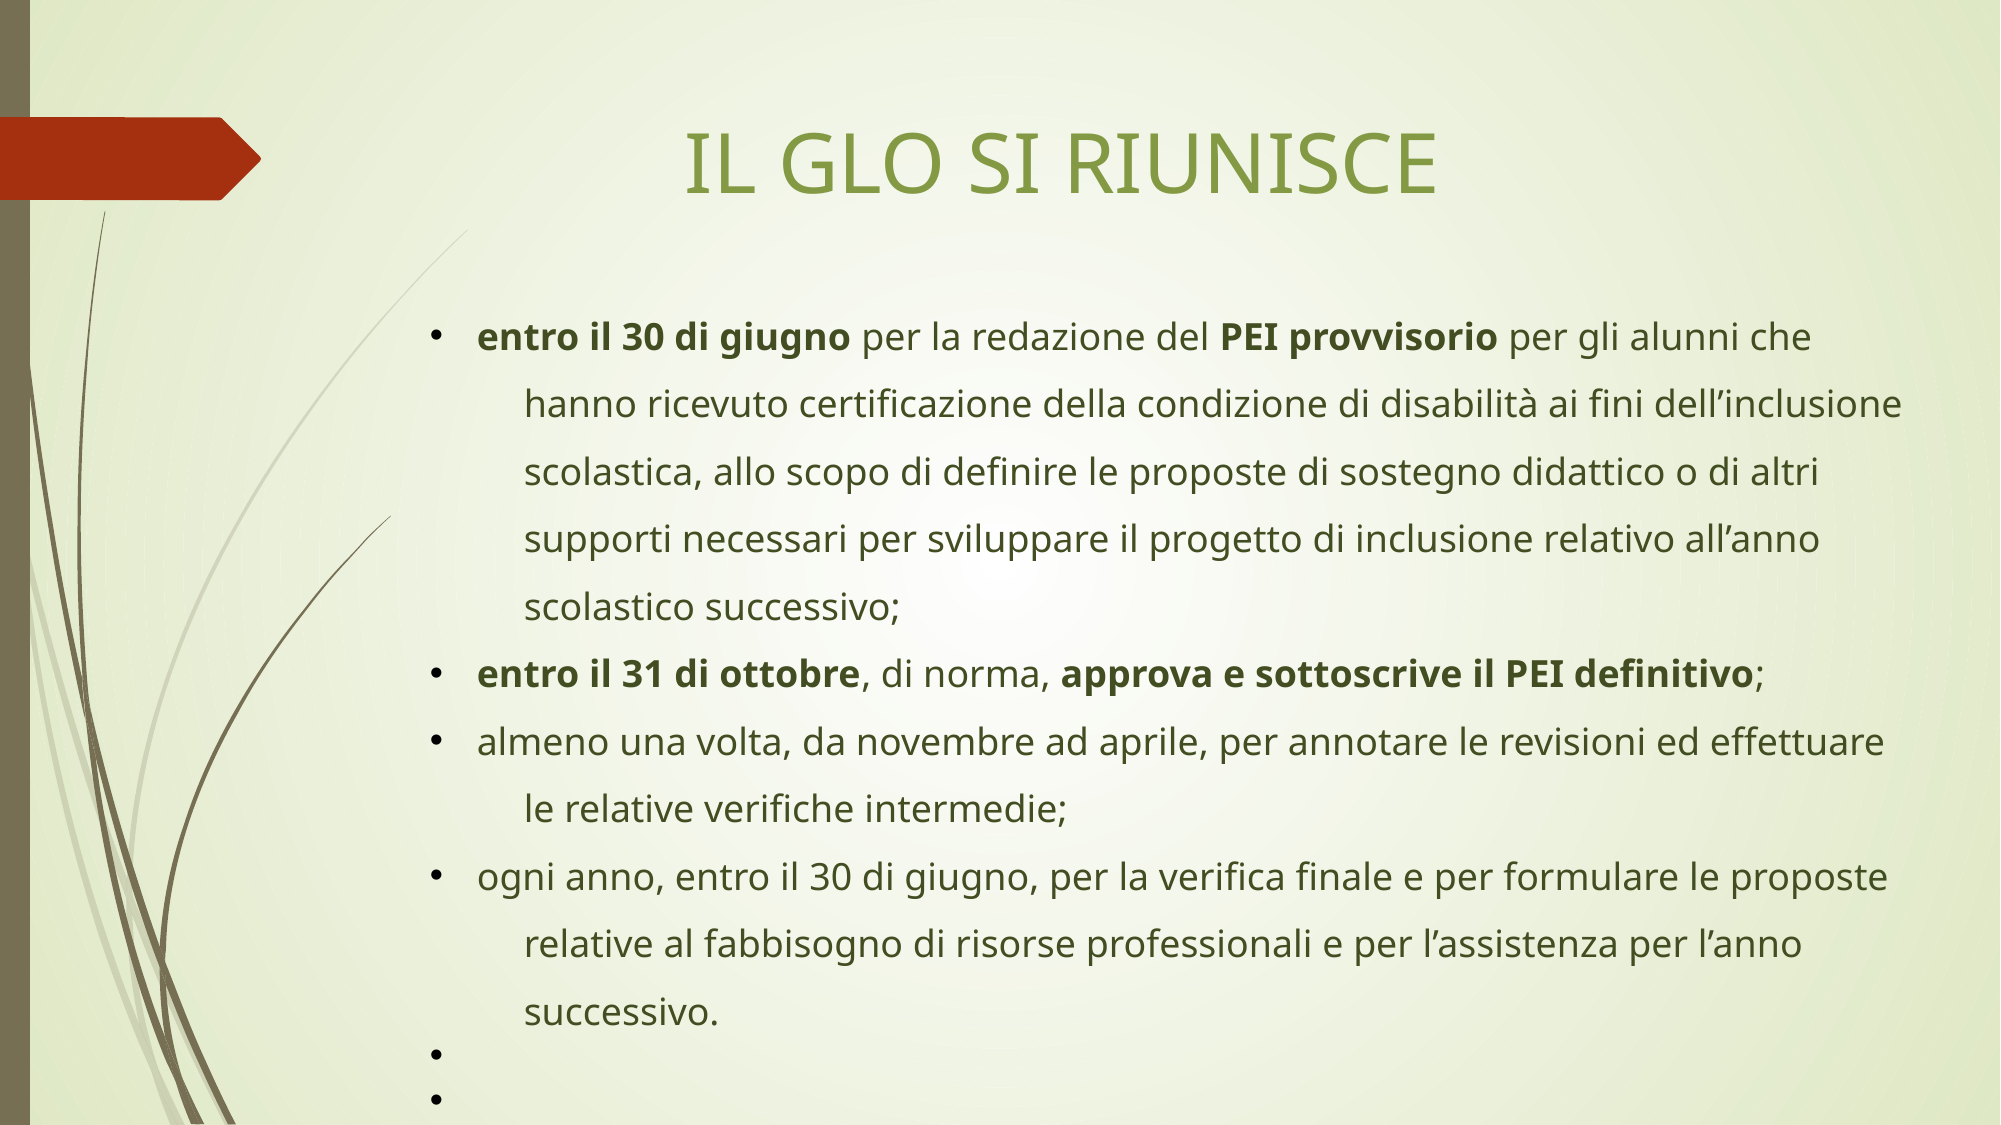

# IL GLO SI RIUNISCE
entro il 30 di giugno per la redazione del PEI provvisorio per gli alunni che hanno ricevuto certificazione della condizione di disabilità ai fini dell’inclusione scolastica, allo scopo di definire le proposte di sostegno didattico o di altri supporti necessari per sviluppare il progetto di inclusione relativo all’anno scolastico successivo;
entro il 31 di ottobre, di norma, approva e sottoscrive il PEI definitivo;
almeno una volta, da novembre ad aprile, per annotare le revisioni ed effettuare le relative verifiche intermedie;
ogni anno, entro il 30 di giugno, per la verifica finale e per formulare le proposte relative al fabbisogno di risorse professionali e per l’assistenza per l’anno successivo.